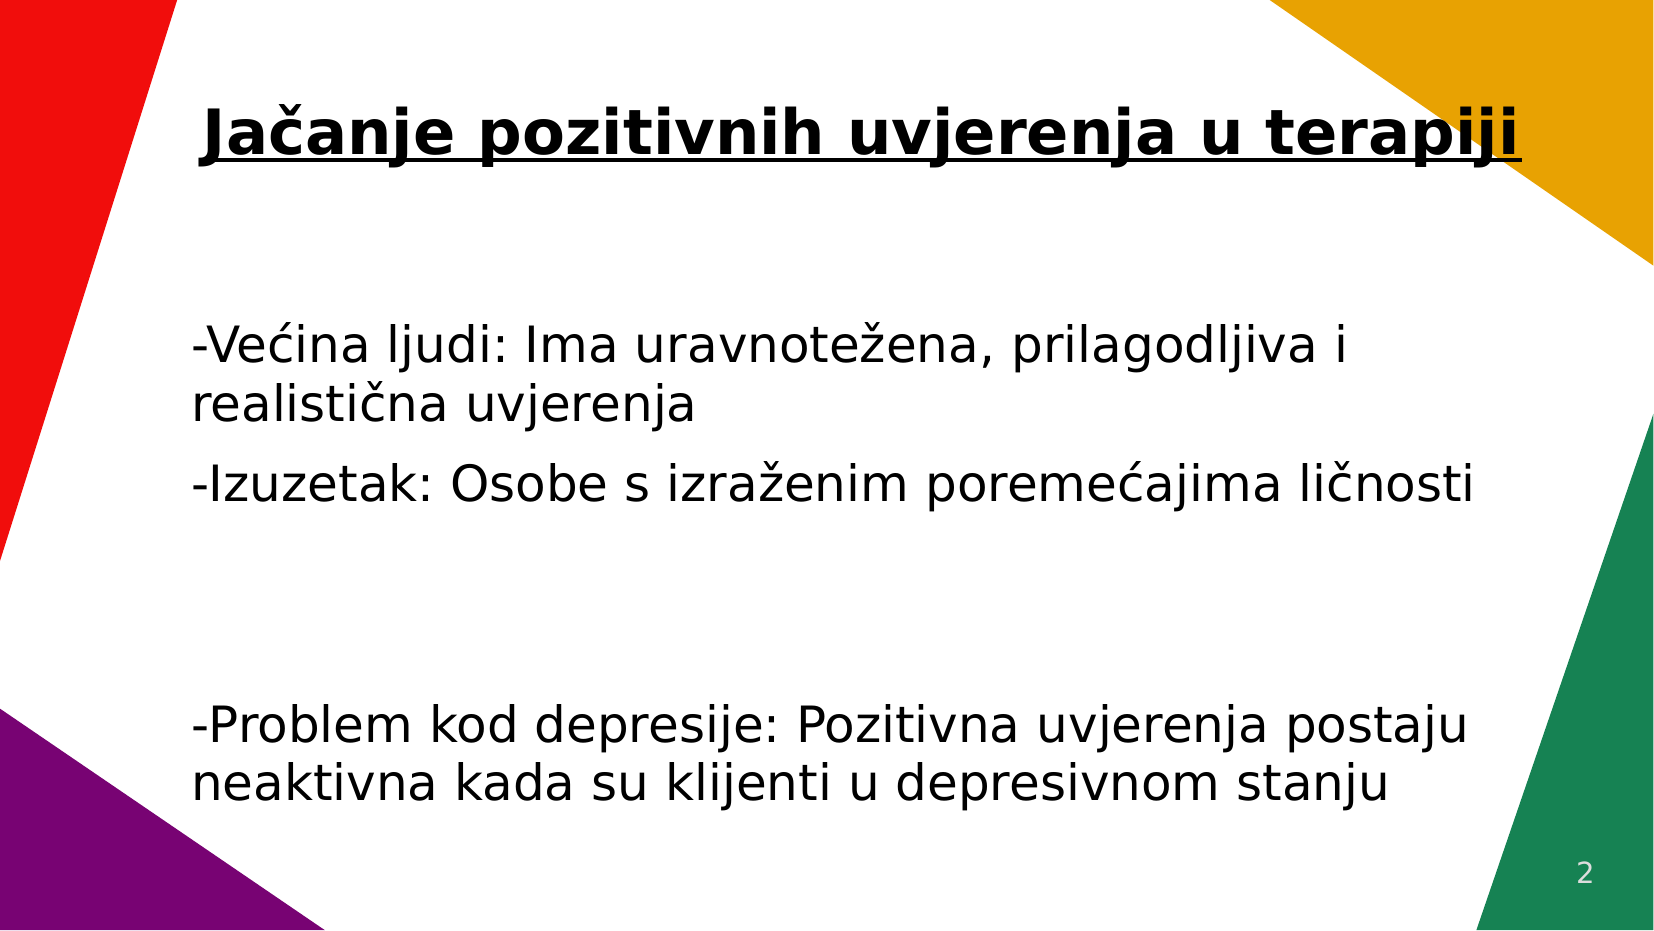

# Jačanje pozitivnih uvjerenja u terapiji
-Većina ljudi: Ima uravnotežena, prilagodljiva i realistična uvjerenja
-Izuzetak: Osobe s izraženim poremećajima ličnosti
-Problem kod depresije: Pozitivna uvjerenja postaju neaktivna kada su klijenti u depresivnom stanju
2